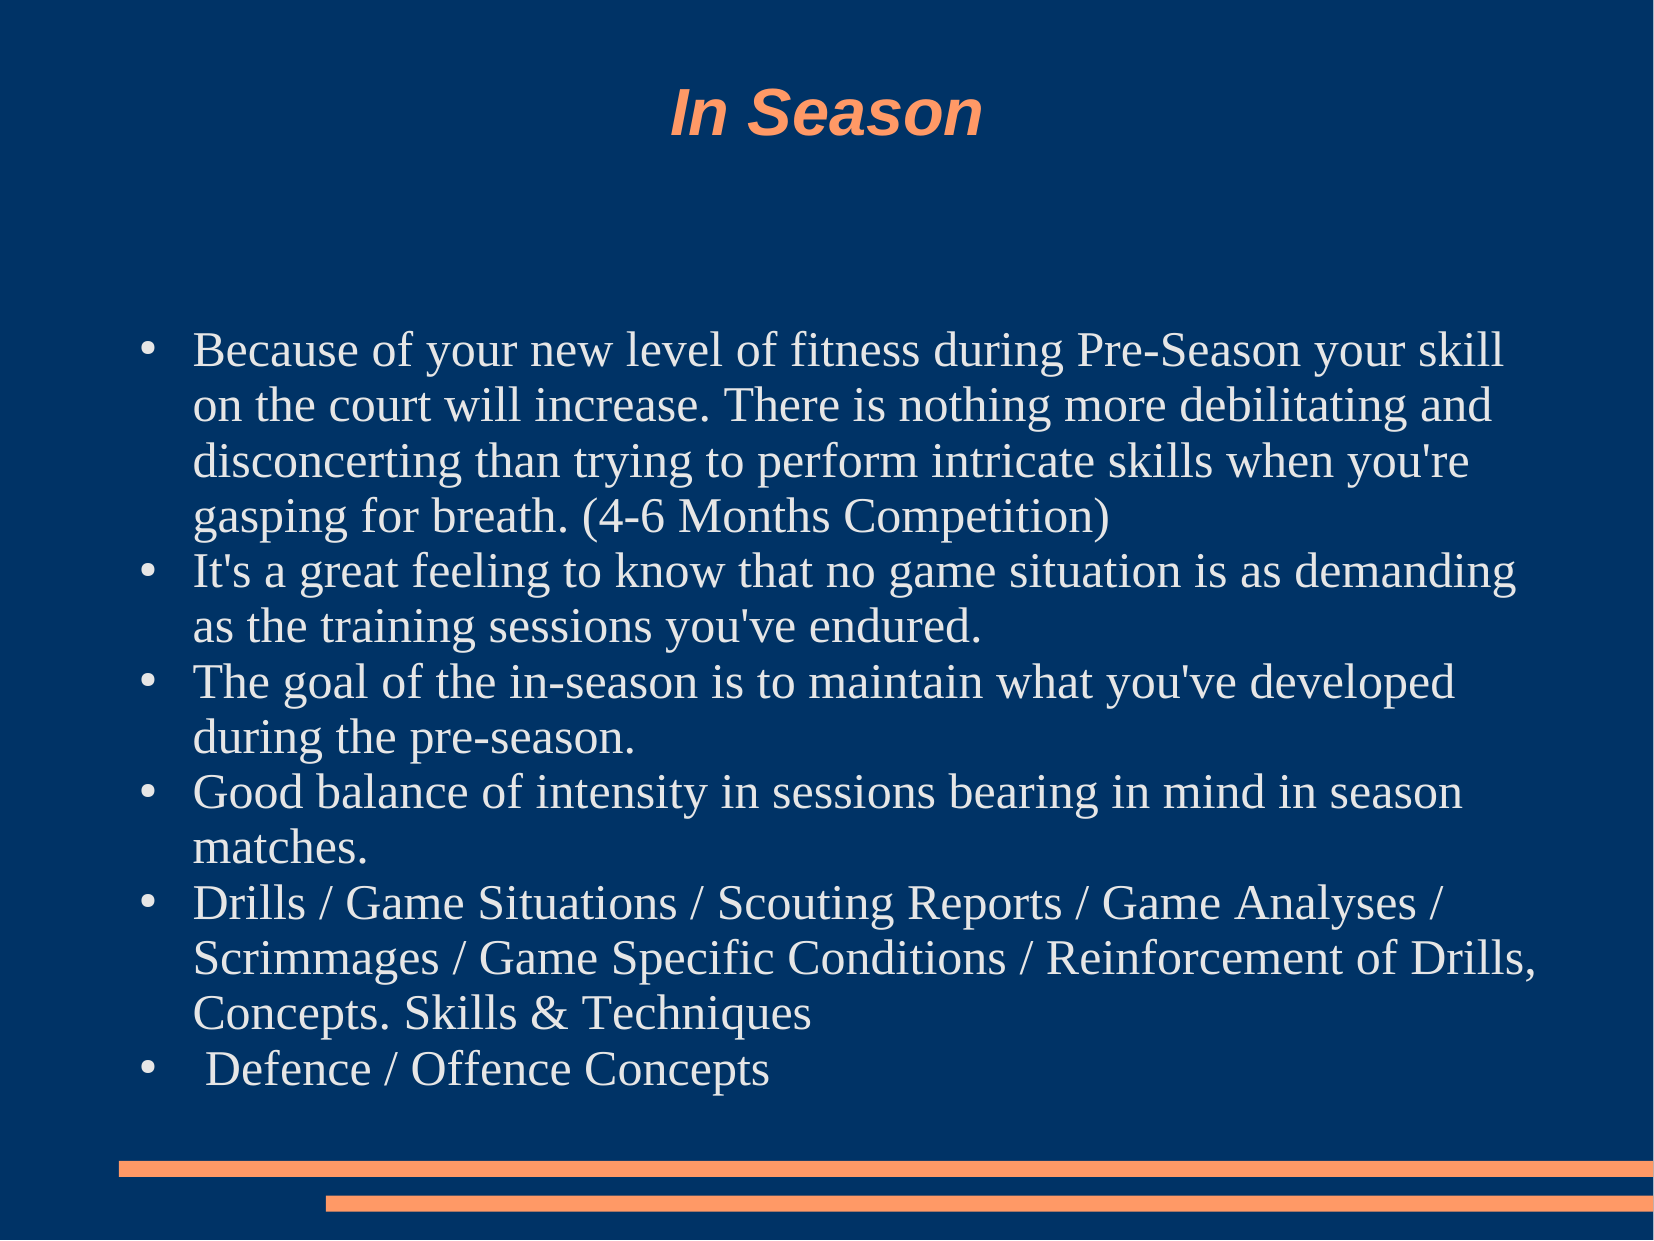

# In Season
Because of your new level of fitness during Pre-Season your skill on the court will increase. There is nothing more debilitating and disconcerting than trying to perform intricate skills when you're gasping for breath. (4-6 Months Competition)
It's a great feeling to know that no game situation is as demanding as the training sessions you've endured.
The goal of the in-season is to maintain what you've developed during the pre-season.
Good balance of intensity in sessions bearing in mind in season matches.
Drills / Game Situations / Scouting Reports / Game Analyses / Scrimmages / Game Specific Conditions / Reinforcement of Drills, Concepts. Skills & Techniques
 Defence / Offence Concepts